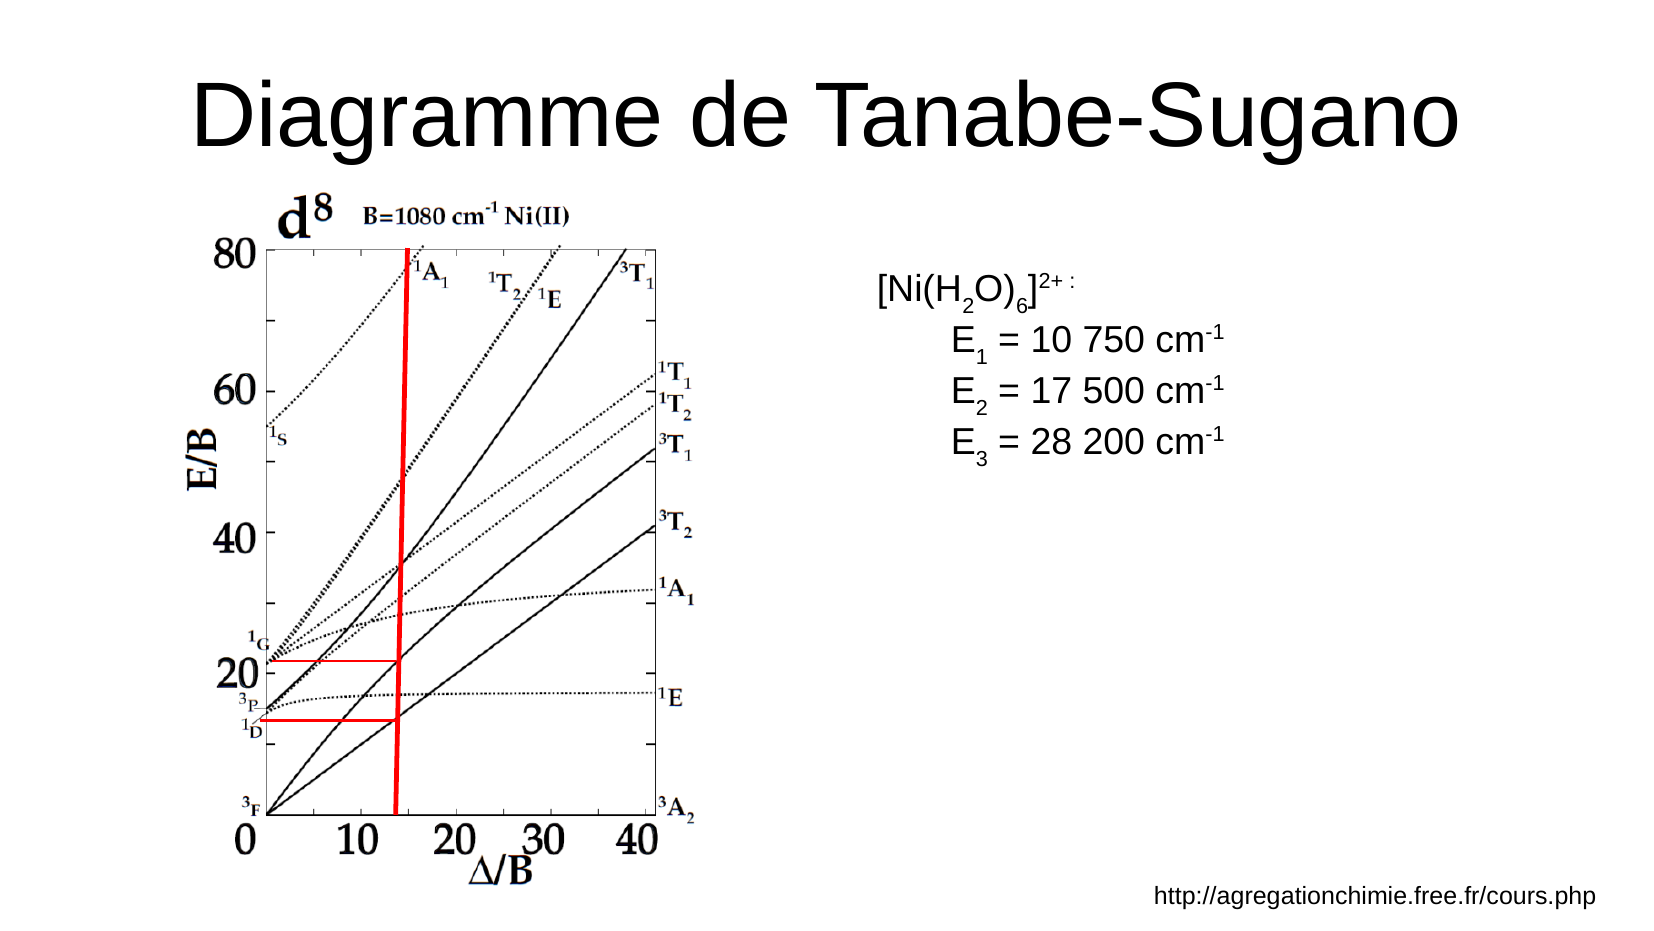

# Diagramme de Tanabe-Sugano
[Ni(H2O)6]2+ :
	E1 = 10 750 cm-1
	E2 = 17 500 cm-1
	E3 = 28 200 cm-1
http://agregationchimie.free.fr/cours.php